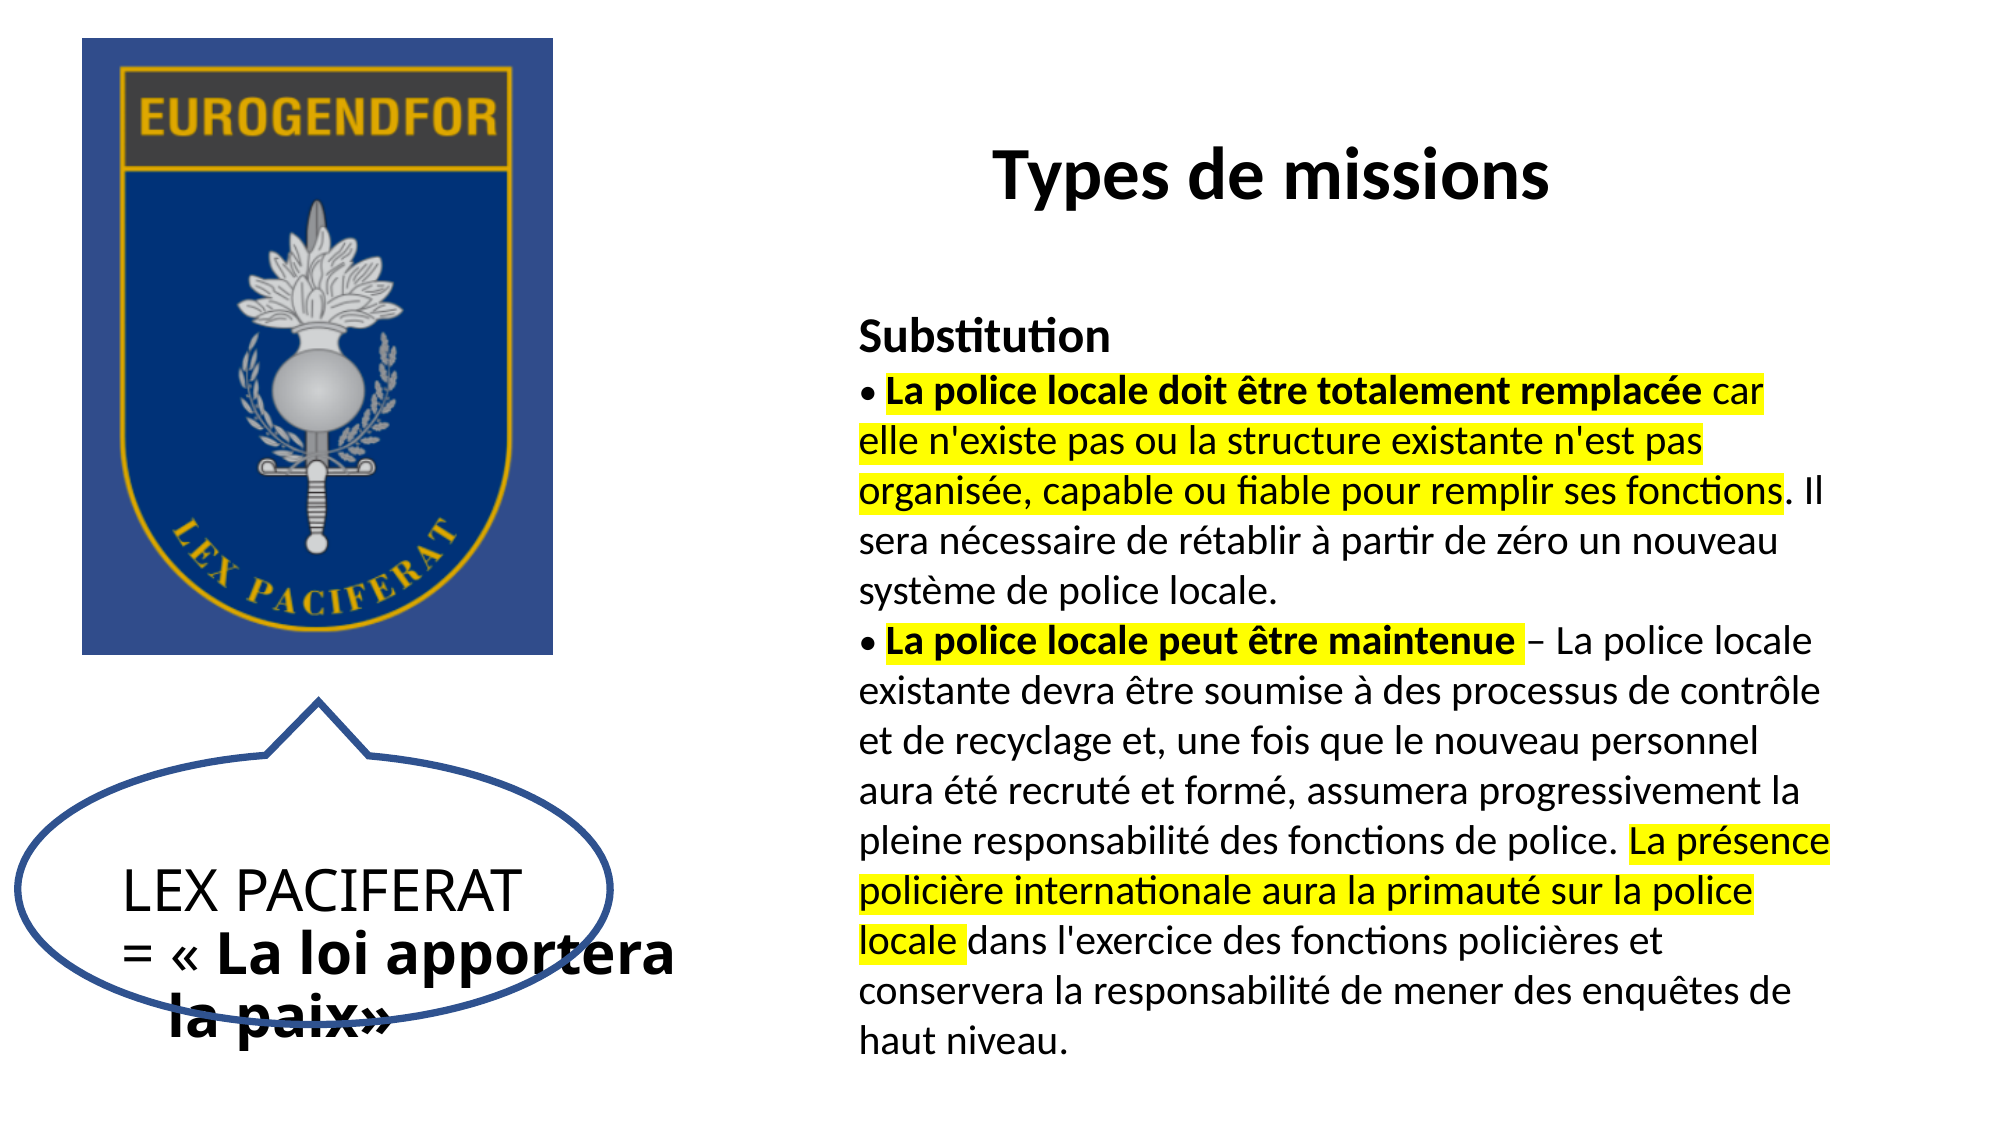

Types de missions
Substitution
• La police locale doit être totalement remplacée car elle n'existe pas ou la structure existante n'est pas organisée, capable ou fiable pour remplir ses fonctions. Il sera nécessaire de rétablir à partir de zéro un nouveau système de police locale.
• La police locale peut être maintenue – La police locale existante devra être soumise à des processus de contrôle et de recyclage et, une fois que le nouveau personnel aura été recruté et formé, assumera progressivement la pleine responsabilité des fonctions de police. La présence policière internationale aura la primauté sur la police locale dans l'exercice des fonctions policières et conservera la responsabilité de mener des enquêtes de haut niveau.
LEX PACIFERAT
= « La loi apportera
 la paix»